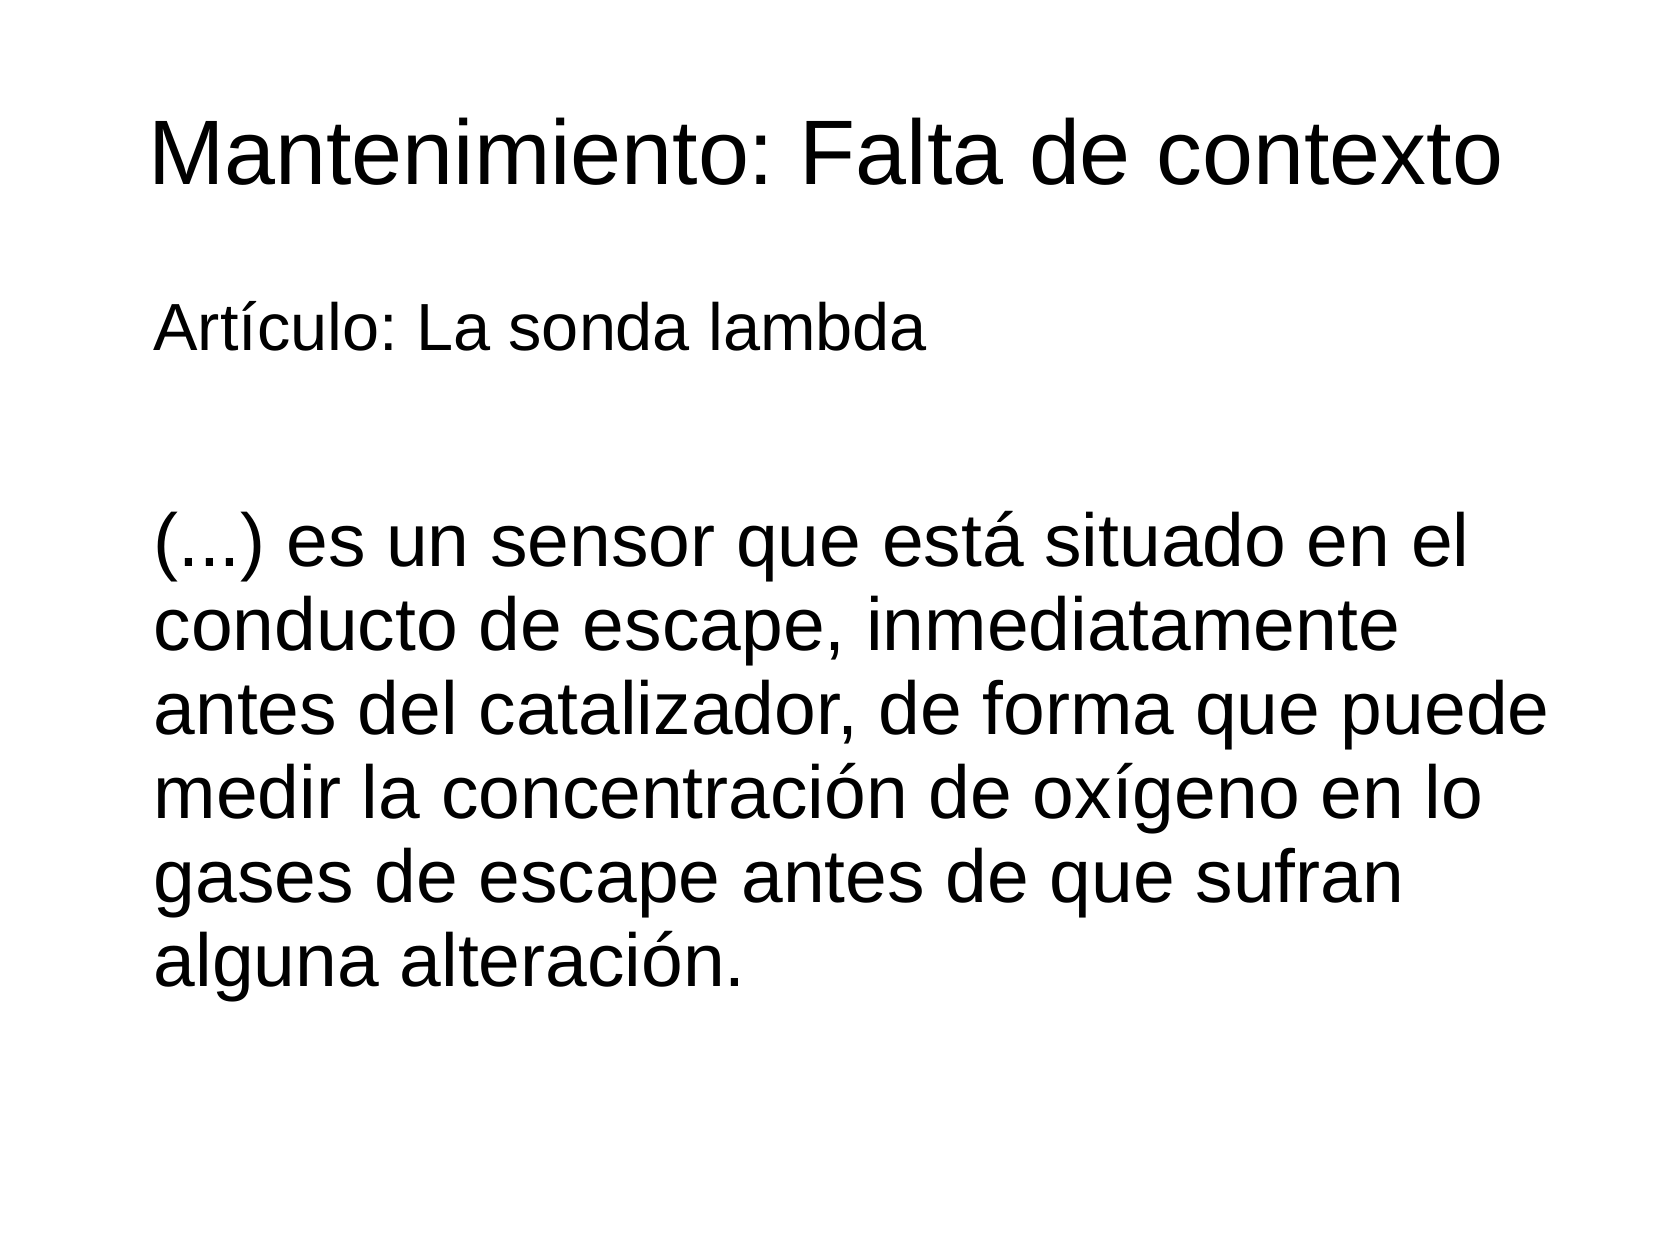

# Mantenimiento: Falta de contexto
Artículo: La sonda lambda
(...) es un sensor que está situado en el conducto de escape, inmediatamente antes del catalizador, de forma que puede medir la concentración de oxígeno en lo gases de escape antes de que sufran alguna alteración.